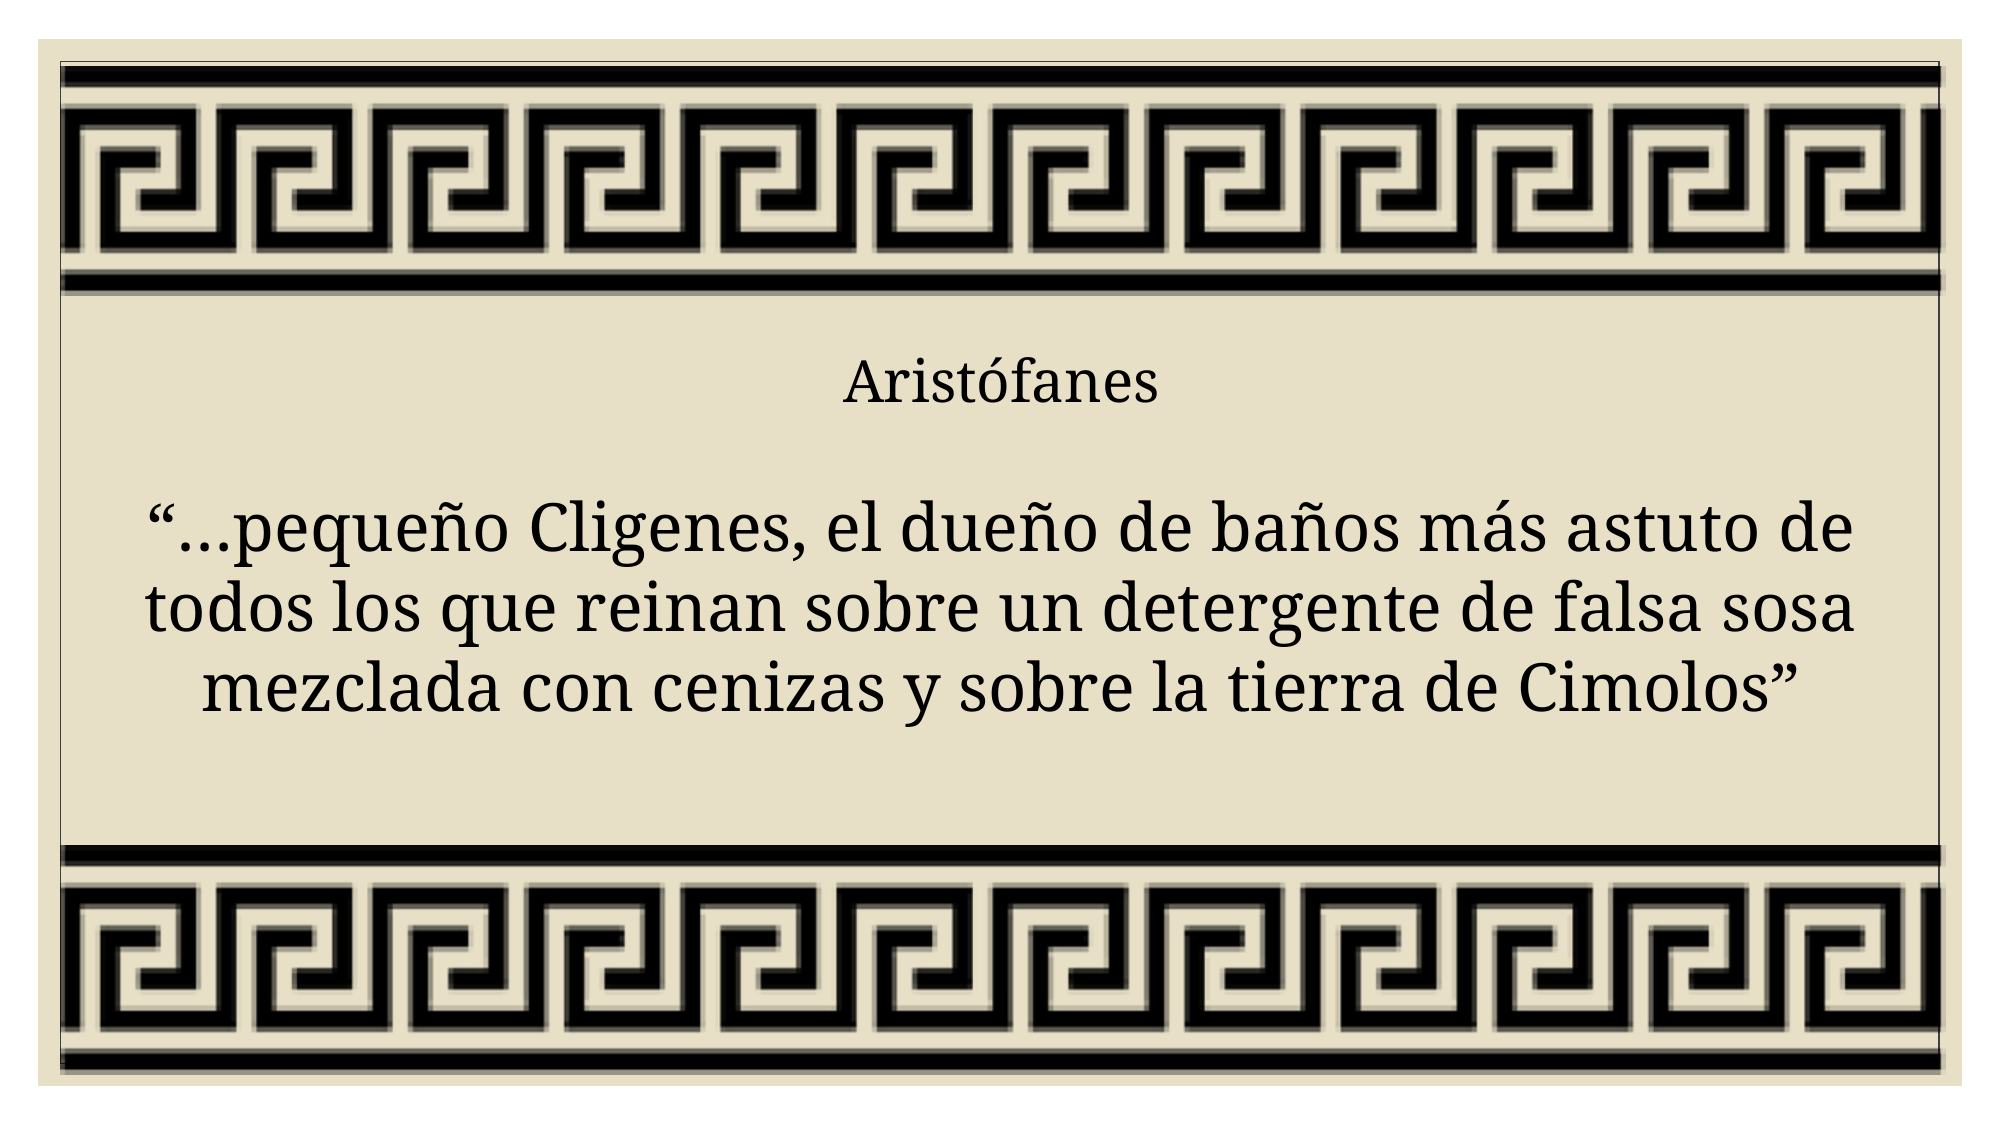

Aristófanes
“…pequeño Cligenes, el dueño de baños más astuto de todos los que reinan sobre un detergente de falsa sosa mezclada con cenizas y sobre la tierra de Cimolos”